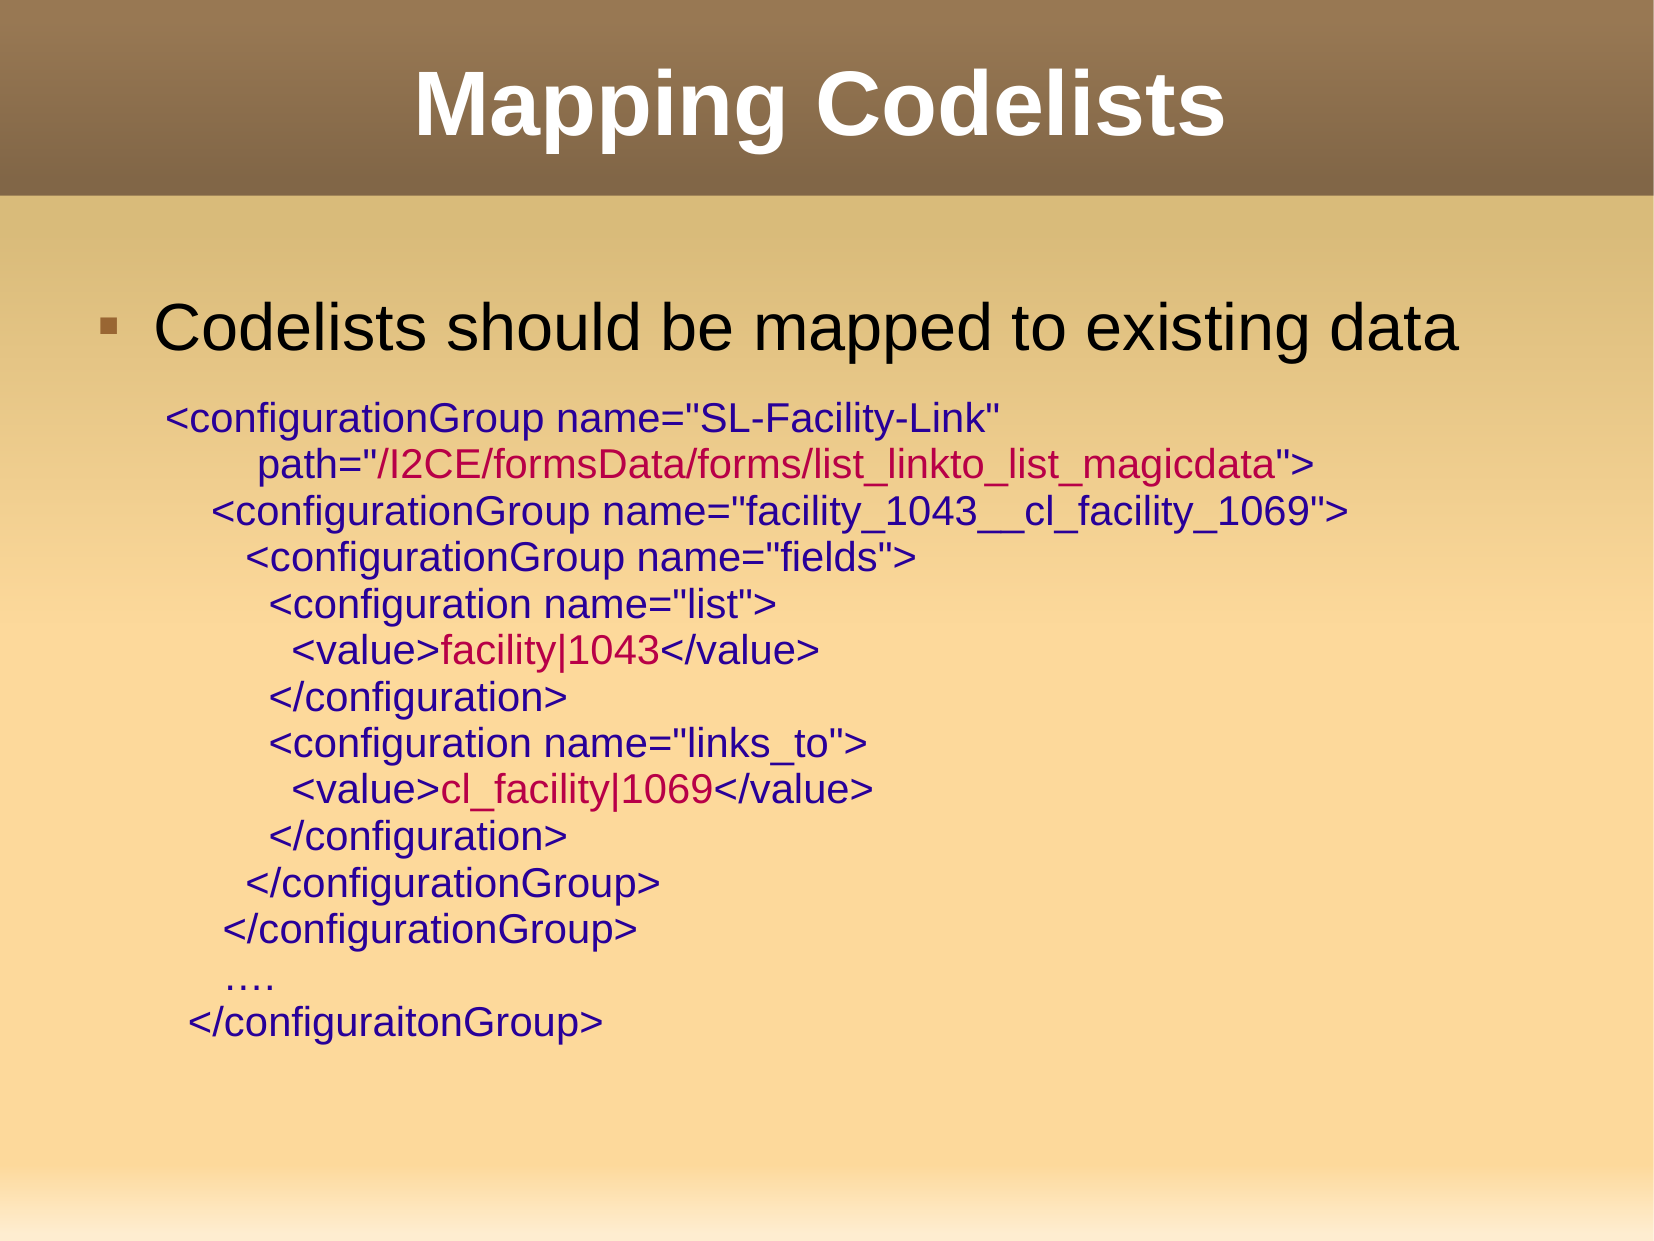

# Mapping Codelists
Codelists should be mapped to existing data
 <configurationGroup name="SL-Facility-Link"
 path="/I2CE/formsData/forms/list_linkto_list_magicdata">
 <configurationGroup name="facility_1043__cl_facility_1069">
 <configurationGroup name="fields">
 <configuration name="list">
 <value>facility|1043</value>
 </configuration>
 <configuration name="links_to">
 <value>cl_facility|1069</value>
 </configuration>
 </configurationGroup>
 </configurationGroup>
 ….
 </configuraitonGroup>